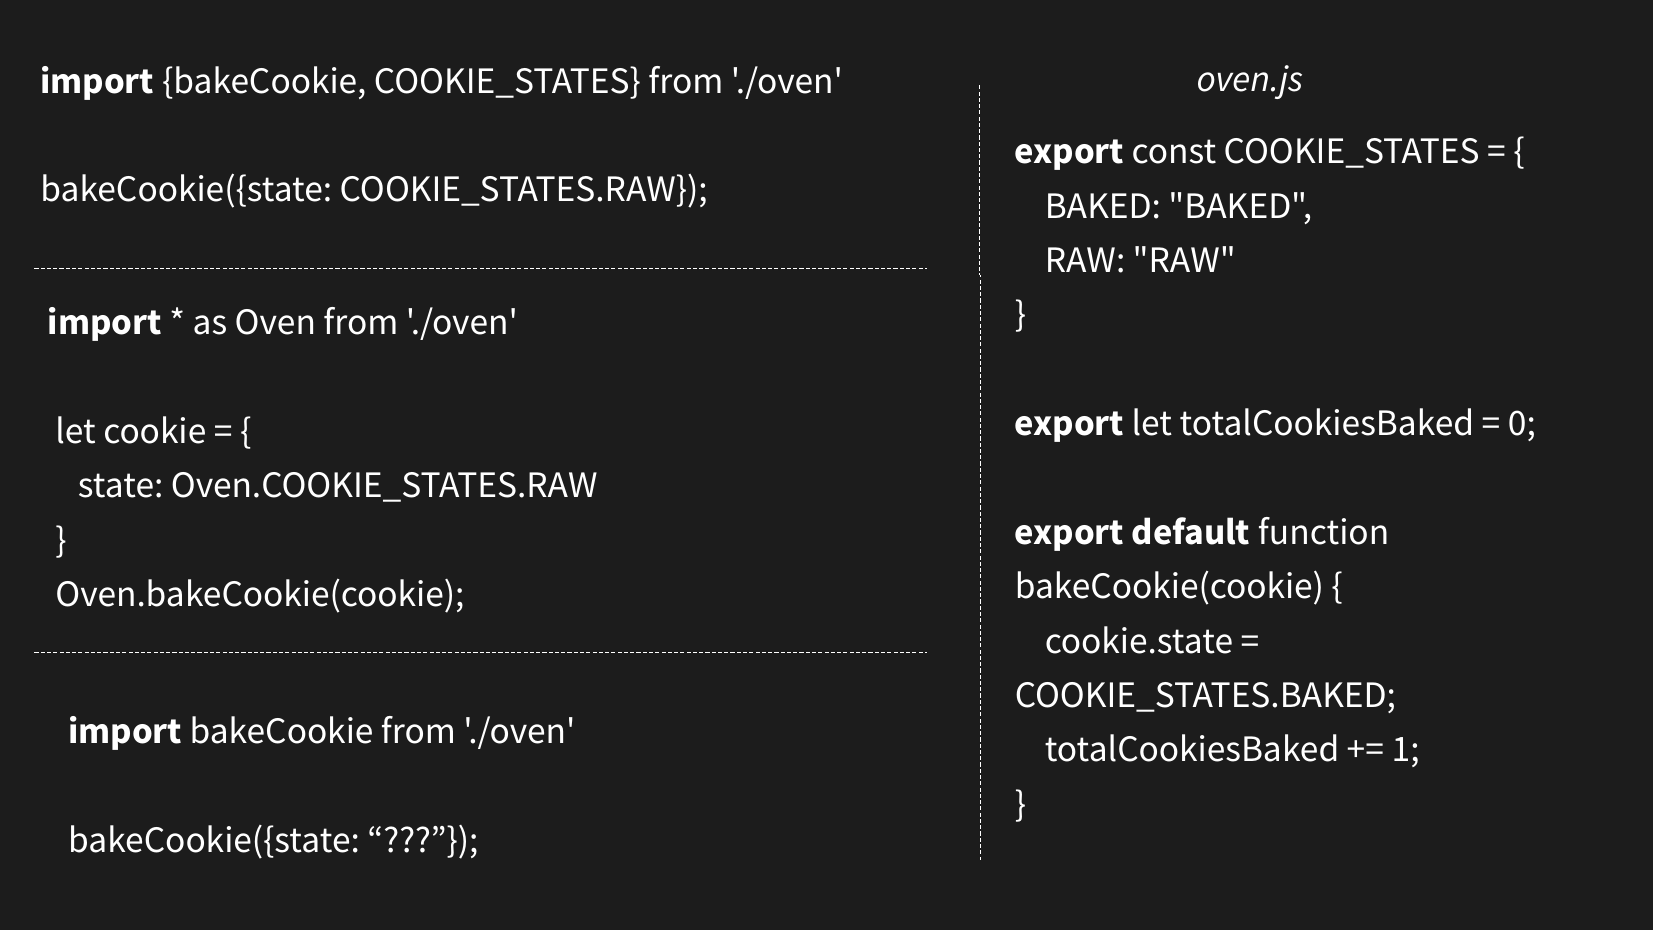

oven.js
import {bakeCookie, COOKIE_STATES} from './oven'
bakeCookie({state: COOKIE_STATES.RAW});
export const COOKIE_STATES = {
 BAKED: "BAKED",
 RAW: "RAW"
}
export let totalCookiesBaked = 0;
export default function bakeCookie(cookie) {
 cookie.state = COOKIE_STATES.BAKED;
 totalCookiesBaked += 1;
}
import * as Oven from './oven'
 let cookie = {
 state: Oven.COOKIE_STATES.RAW
 }
 Oven.bakeCookie(cookie);
import bakeCookie from './oven'
bakeCookie({state: “???”});